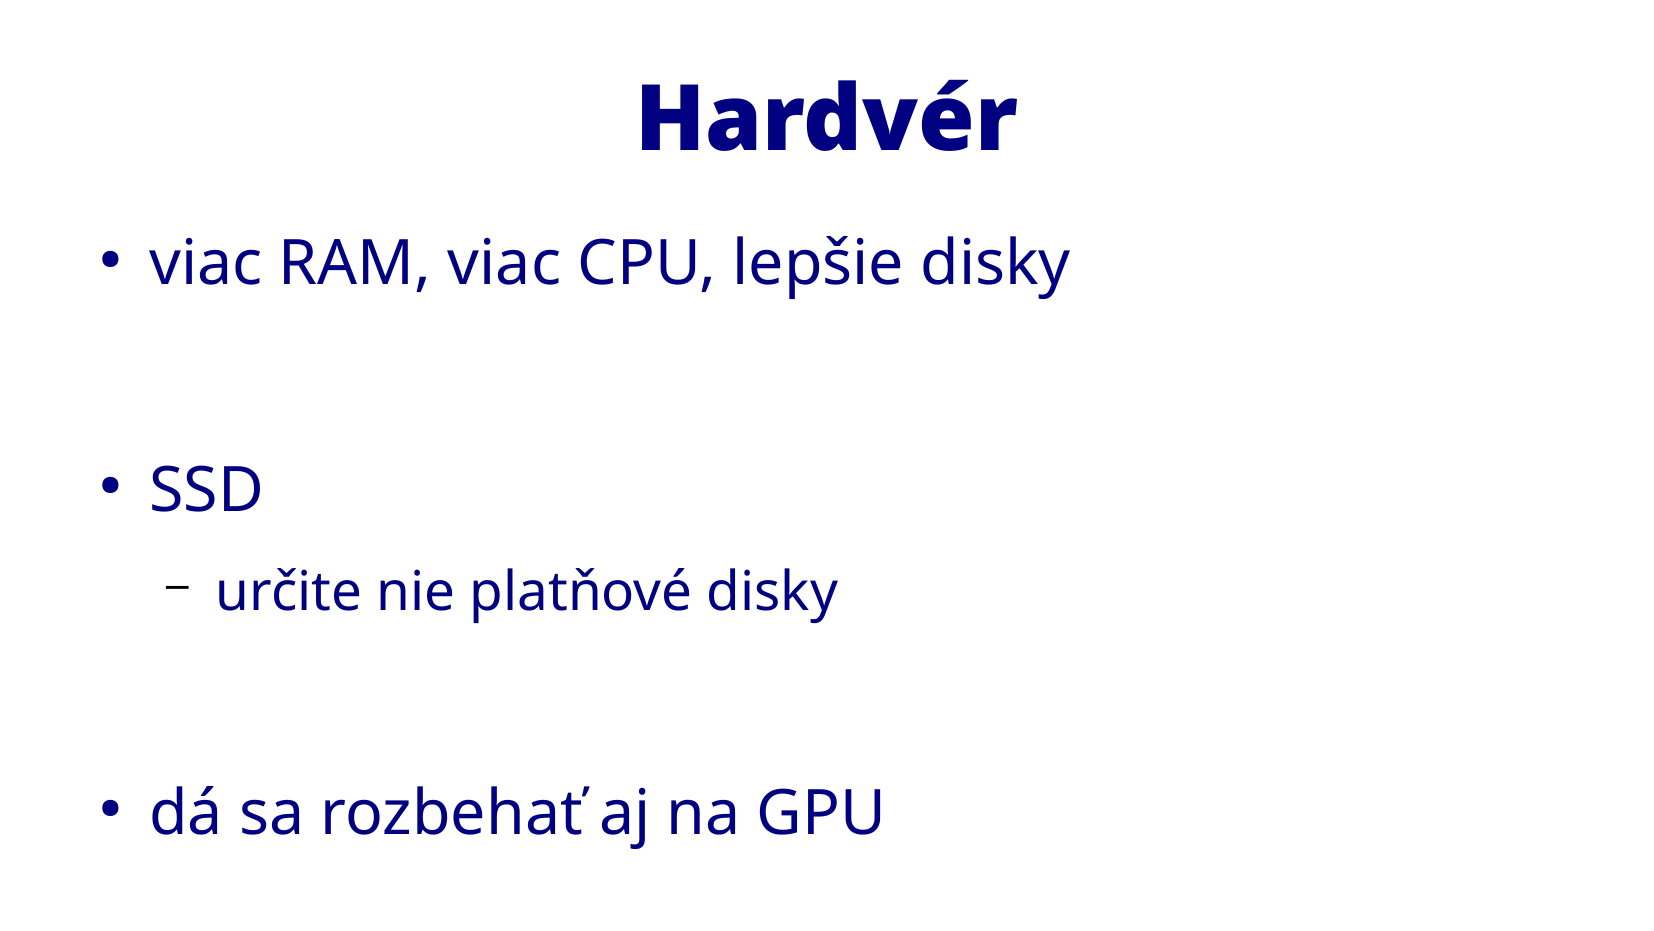

# Hardvér
viac RAM, viac CPU, lepšie disky
SSD
určite nie platňové disky
dá sa rozbehať aj na GPU